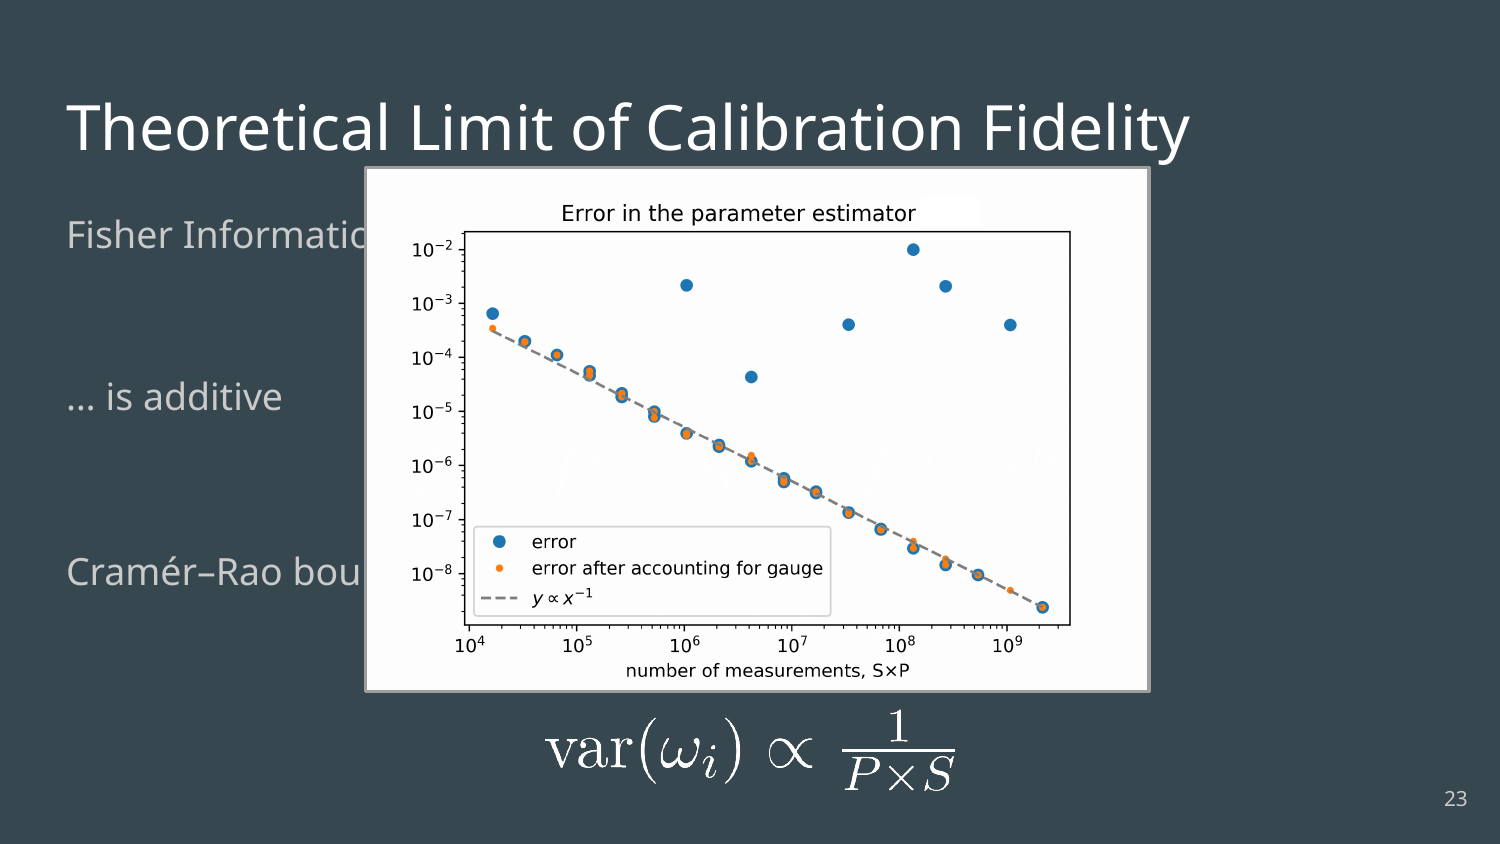

Theoretical Limit of Calibration Fidelity
Fisher Information:
# Stuff being directly measured
Parameter we want to know
… is additive
Cramér–Rao bound: